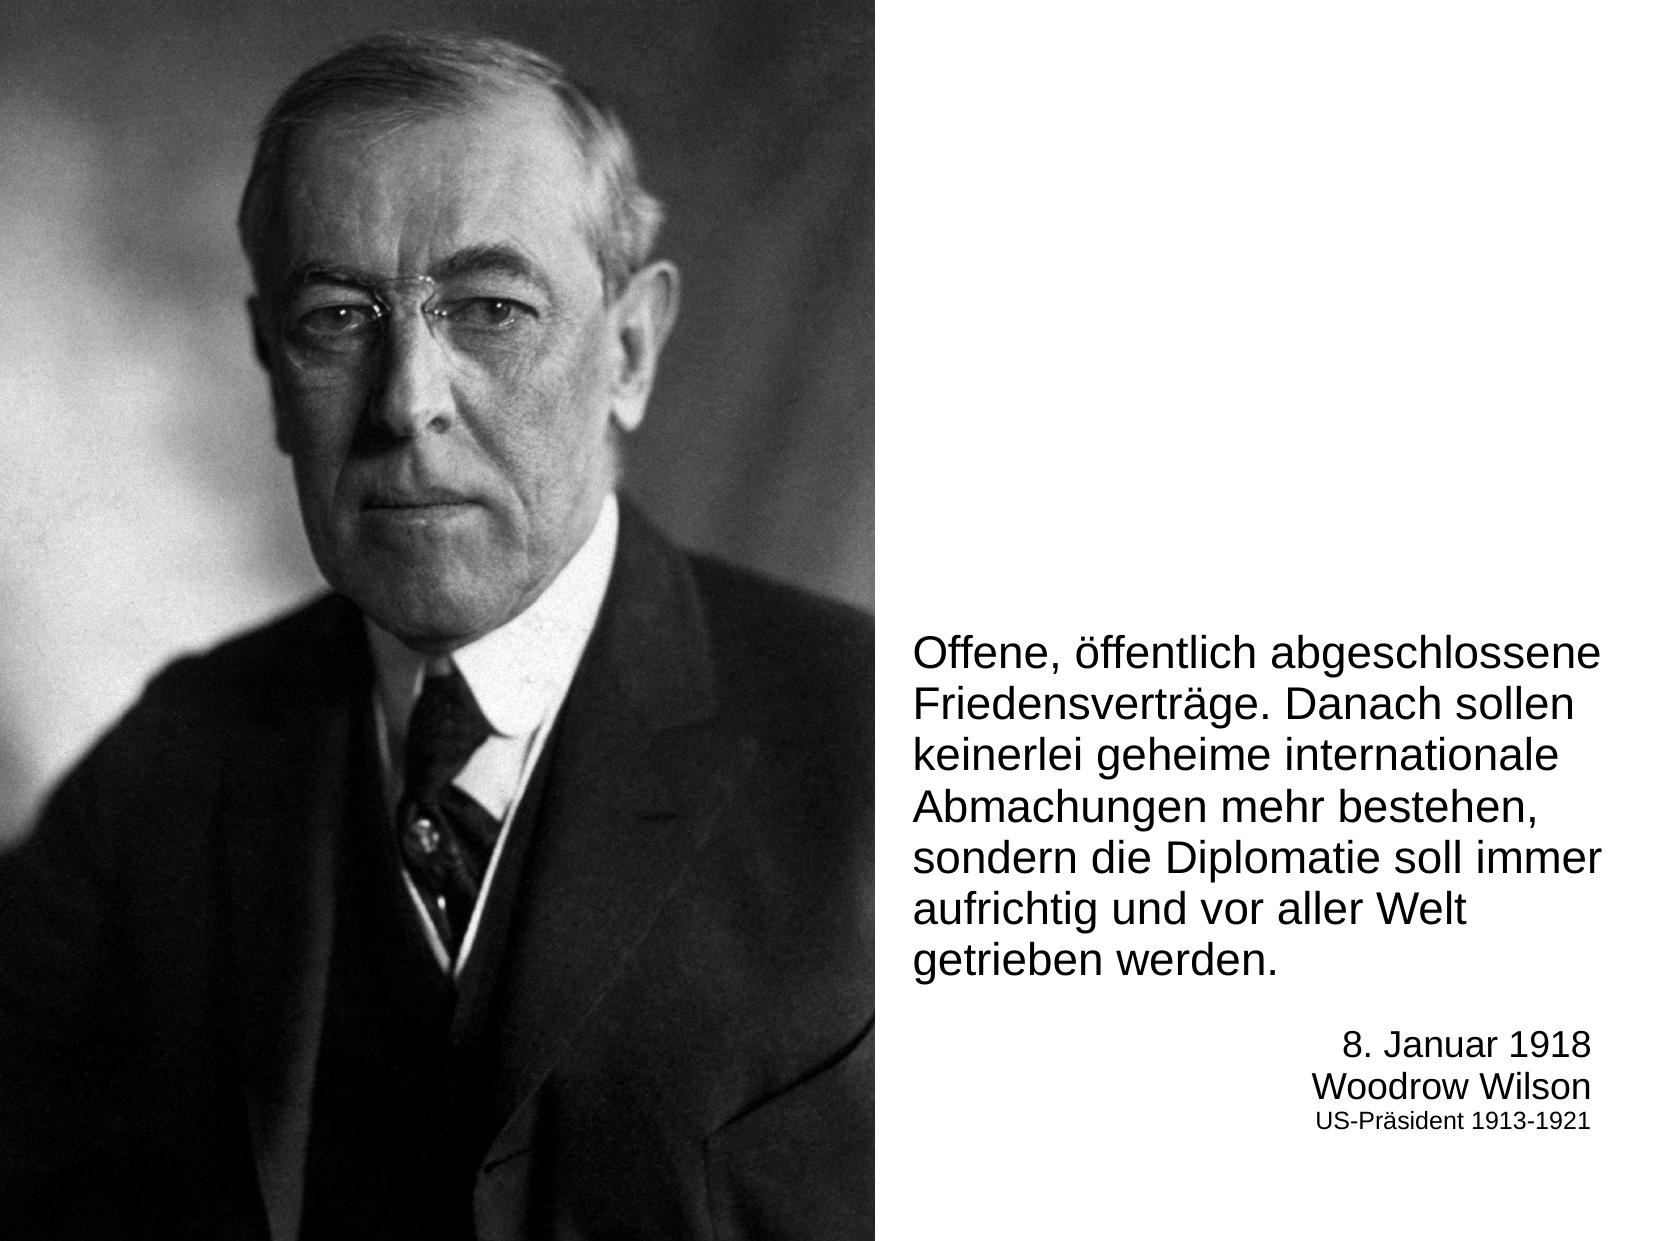

Offene, öffentlich abgeschlossene Friedensverträge. Danach sollen keinerlei geheime internationale Abmachungen mehr bestehen, sondern die Diplomatie soll immer aufrichtig und vor aller Welt getrieben werden.
8. Januar 1918
Woodrow Wilson
US-Präsident 1913-1921